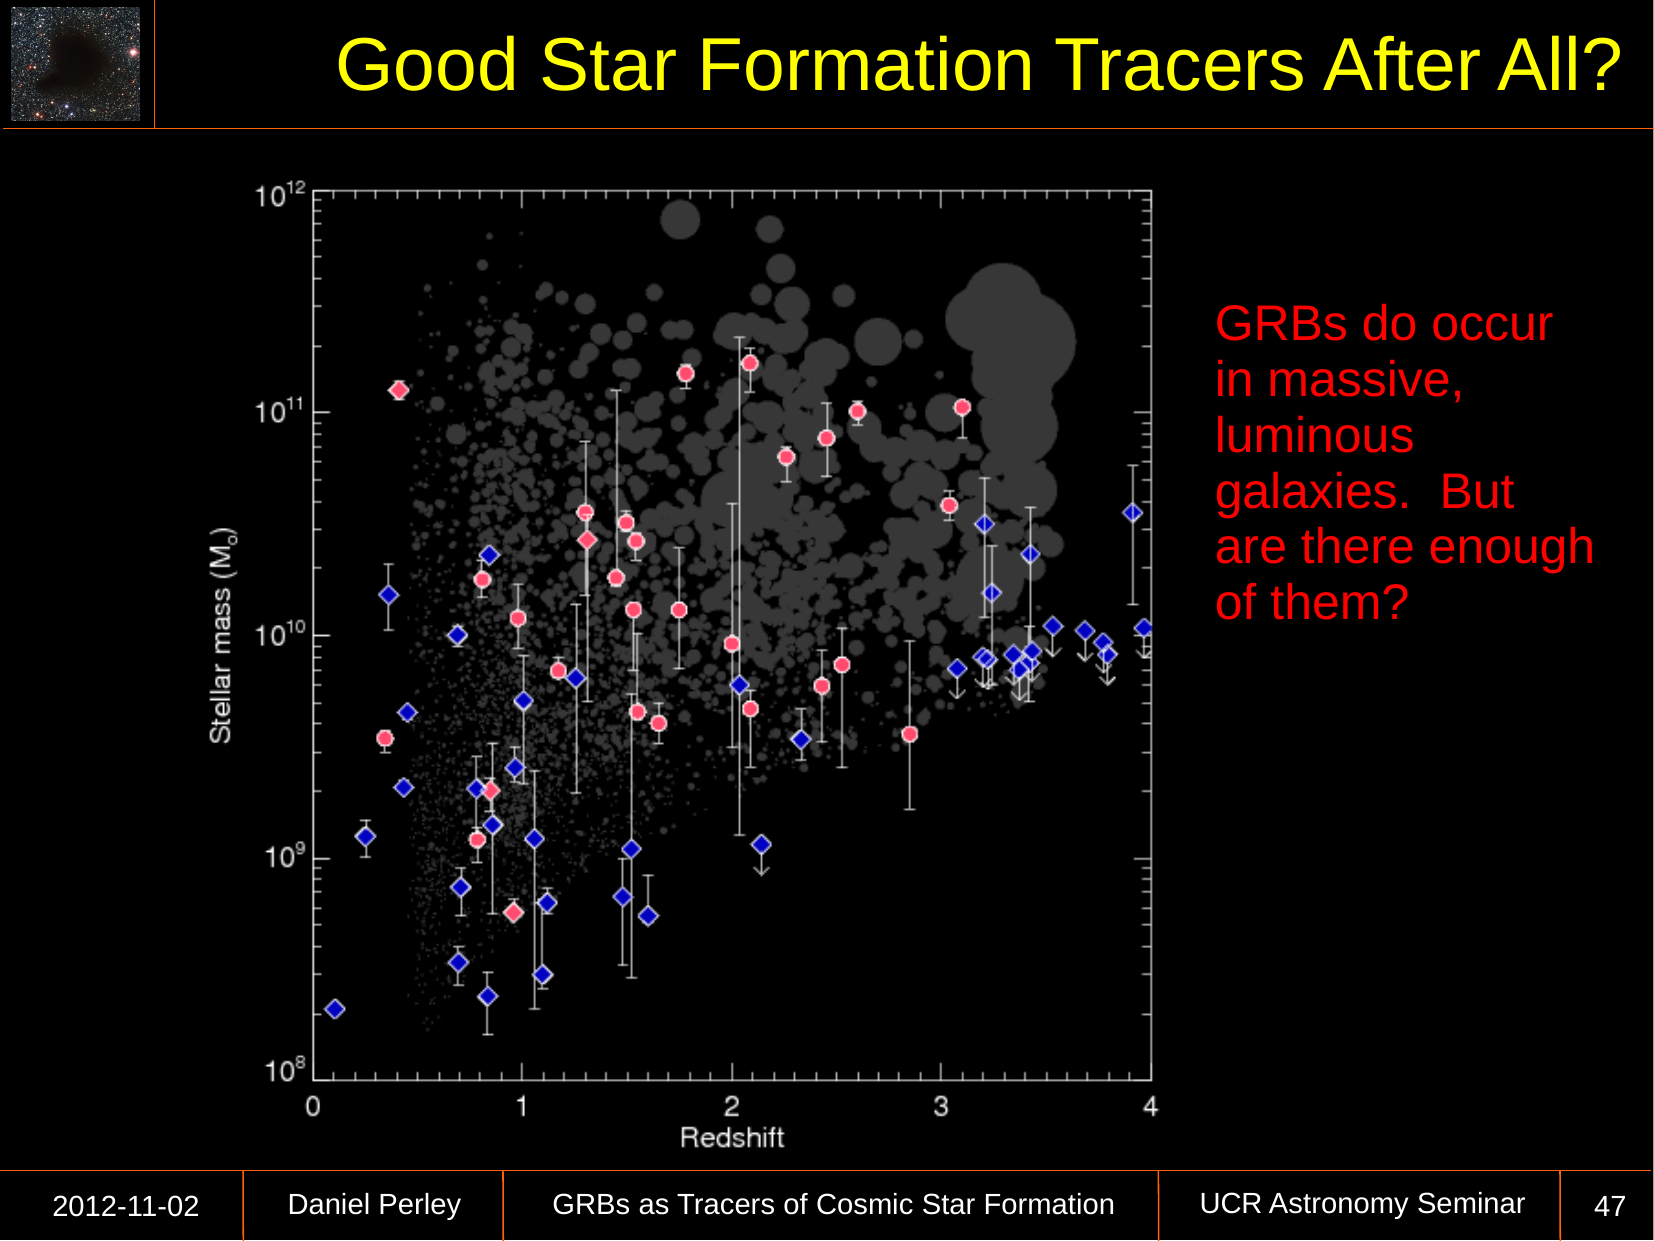

# Good Star Formation Tracers After All?
GRBs do occur in massive, luminous galaxies. But are there enough of them?
2012-11-02
47